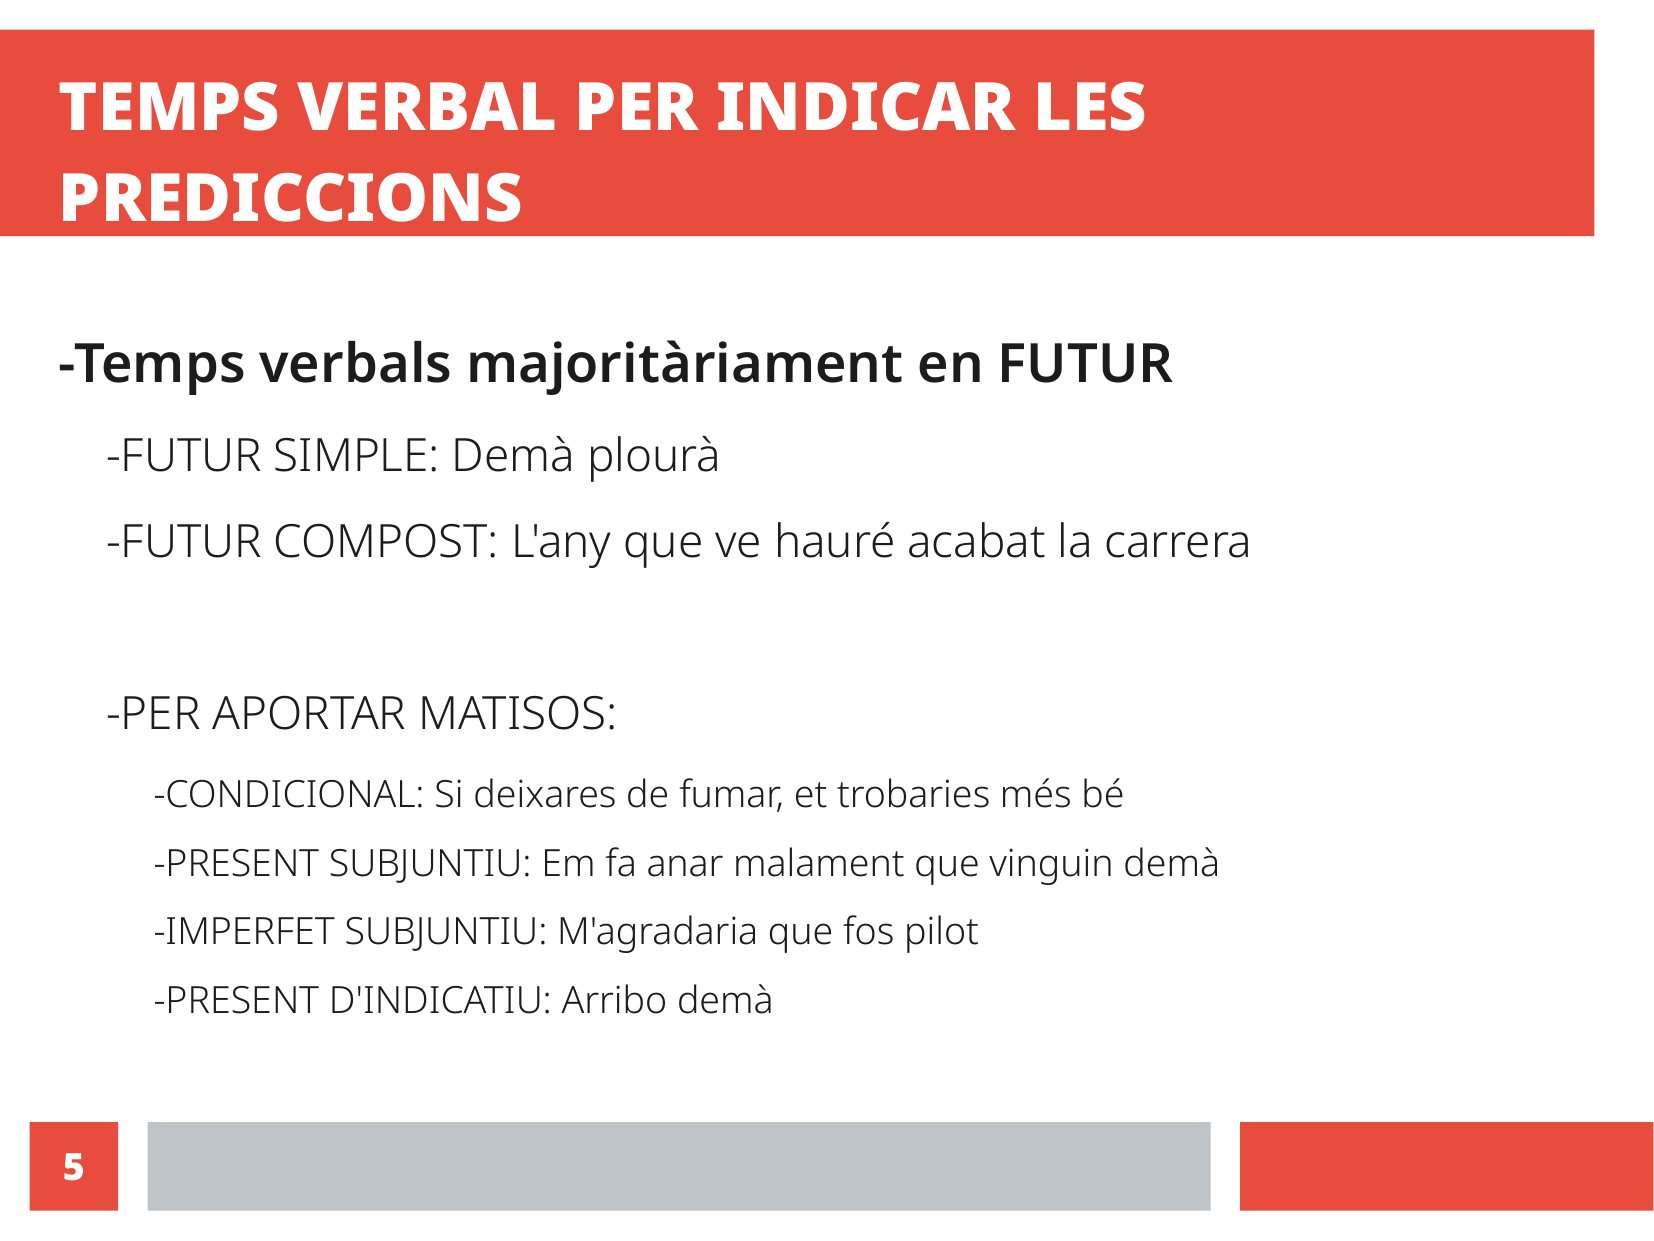

# TEMPS VERBAL PER INDICAR LES PREDICCIONS
-Temps verbals majoritàriament en FUTUR
-FUTUR SIMPLE: Demà plourà
-FUTUR COMPOST: L'any que ve hauré acabat la carrera
-PER APORTAR MATISOS:
-CONDICIONAL: Si deixares de fumar, et trobaries més bé
-PRESENT SUBJUNTIU: Em fa anar malament que vinguin demà
-IMPERFET SUBJUNTIU: M'agradaria que fos pilot
-PRESENT D'INDICATIU: Arribo demà
5